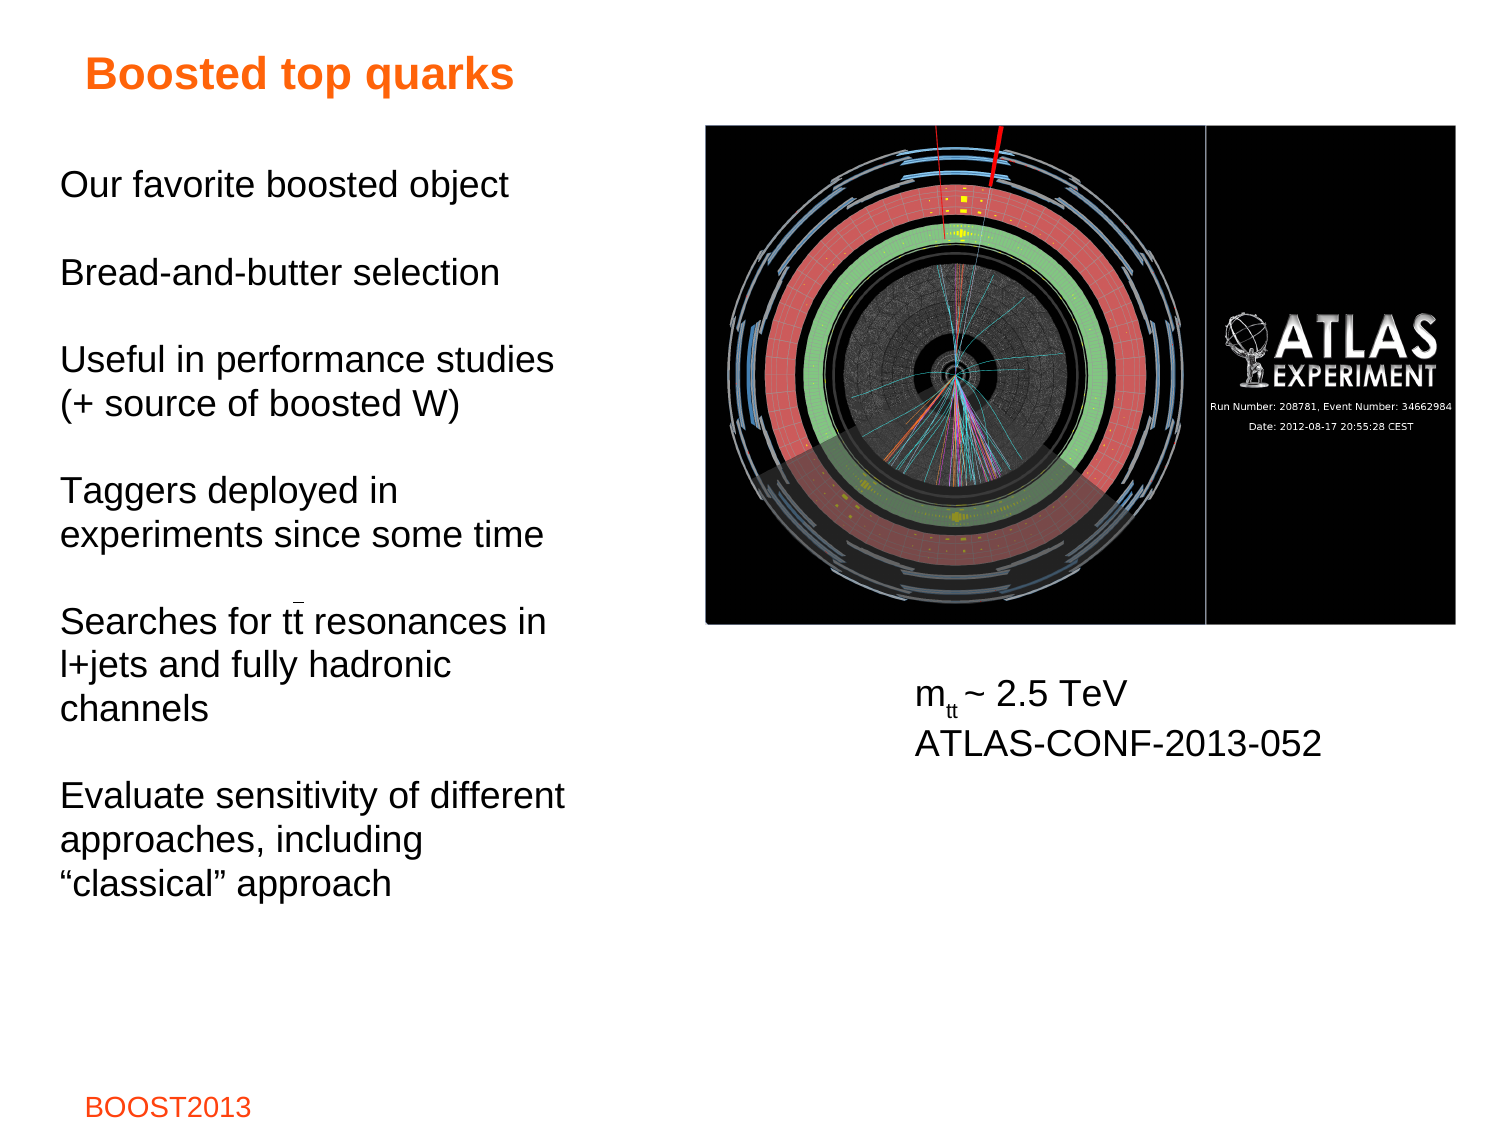

# Boosted top quarks
Our favorite boosted object
Bread-and-butter selection
Useful in performance studies (+ source of boosted W)
Taggers deployed in experiments since some time
Searches for tt resonances in l+jets and fully hadronic channels
Evaluate sensitivity of different approaches, including “classical” approach
mtt ~ 2.5 TeV
ATLAS-CONF-2013-052